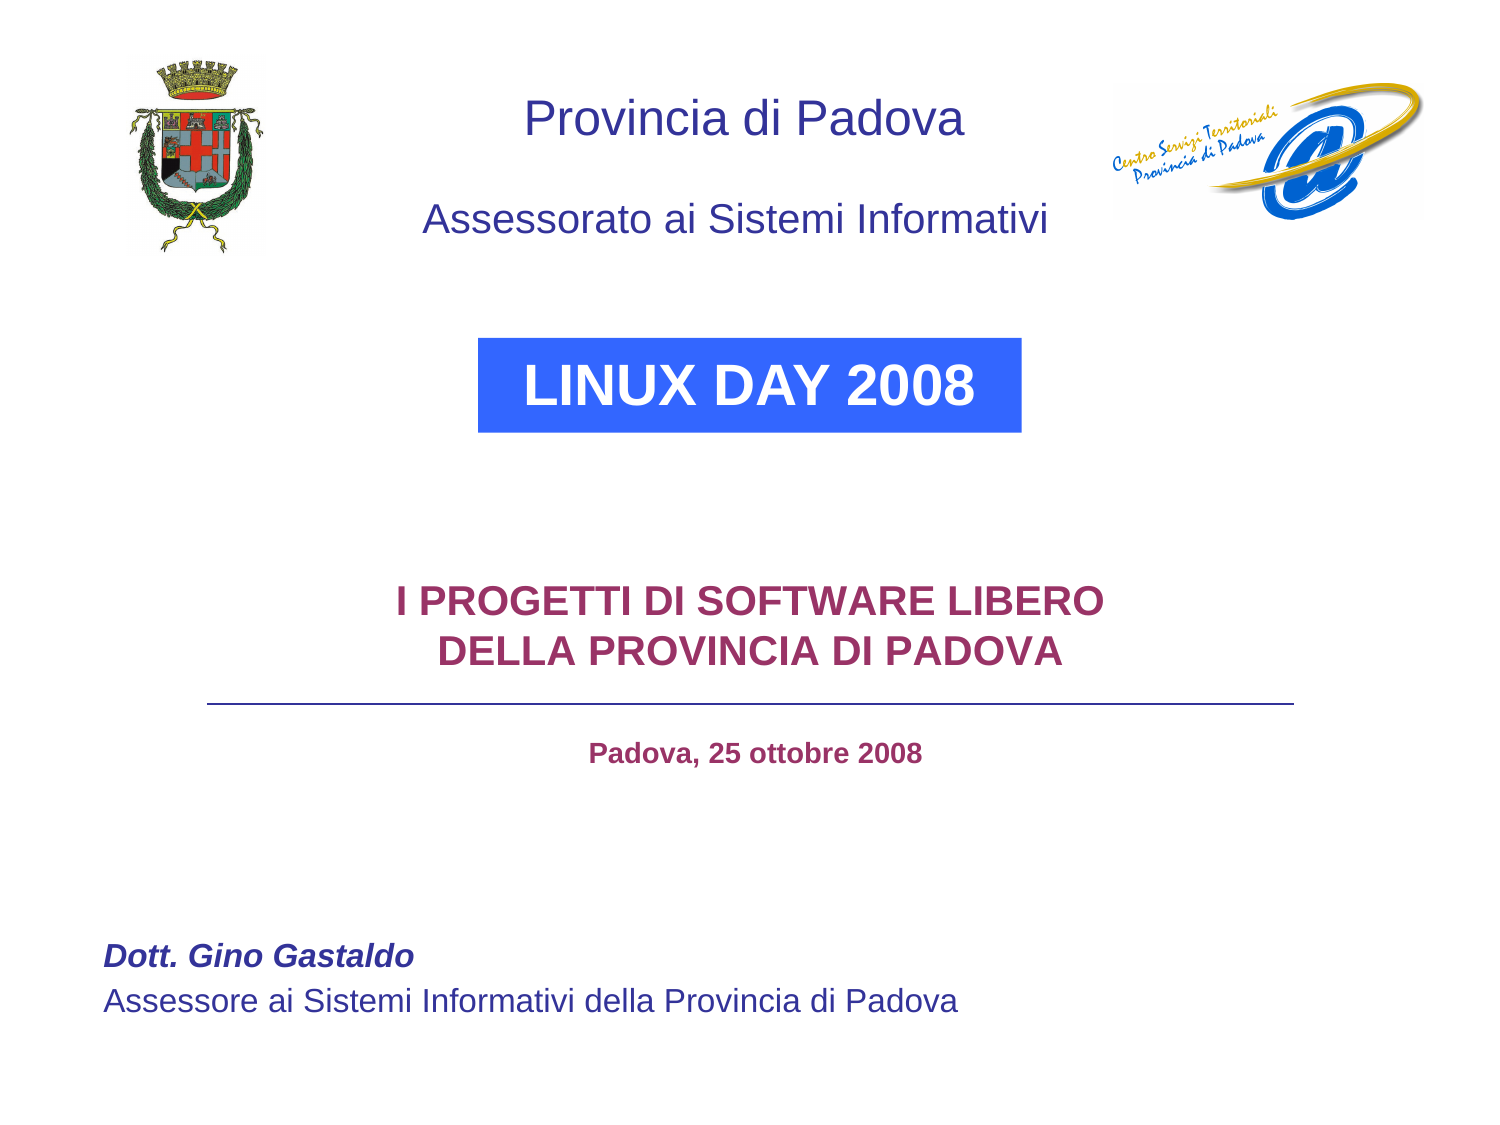

# LINUX DAY 2008
I PROGETTI DI SOFTWARE LIBERO
DELLA PROVINCIA DI PADOVA